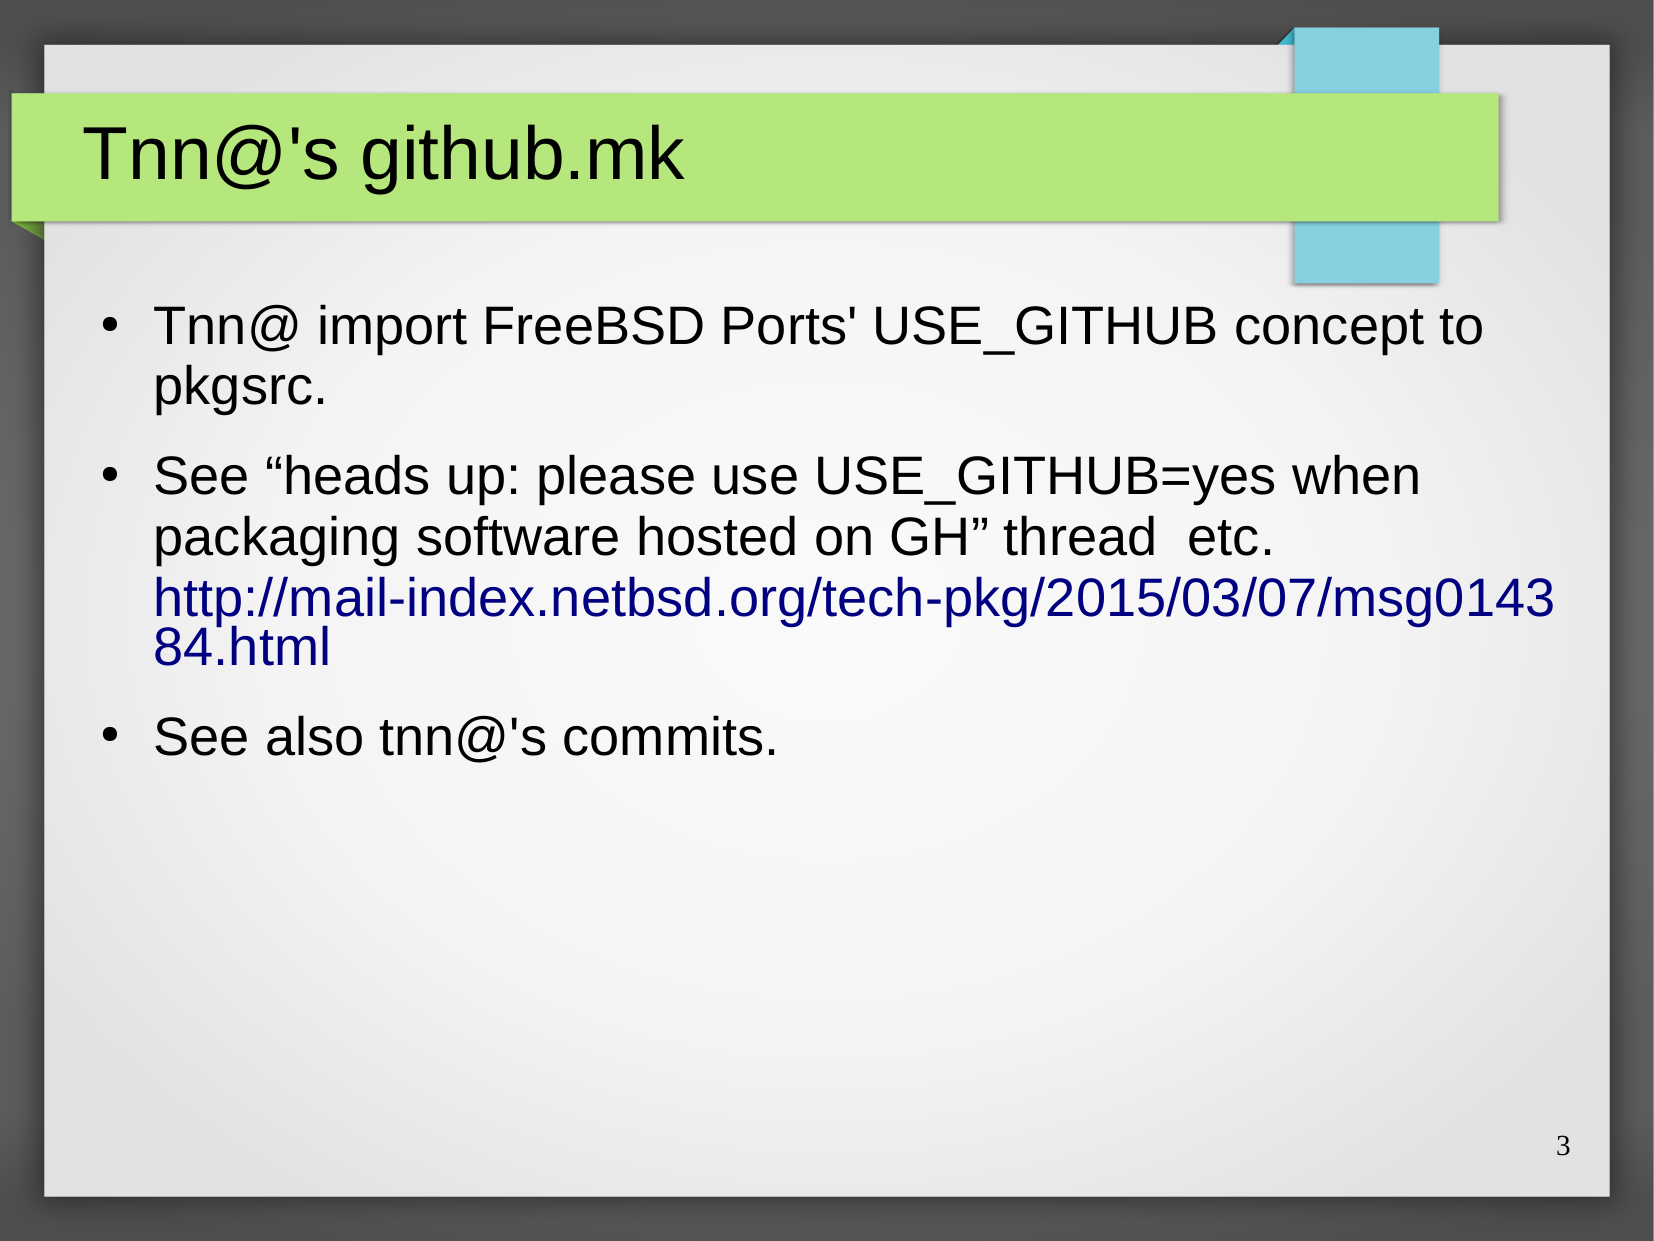

# Tnn@'s github.mk
Tnn@ import FreeBSD Ports' USE_GITHUB concept to pkgsrc.
See “heads up: please use USE_GITHUB=yes when packaging software hosted on GH” thread etc.
http://mail-index.netbsd.org/tech-pkg/2015/03/07/msg014384.html
See also tnn@'s commits.
3